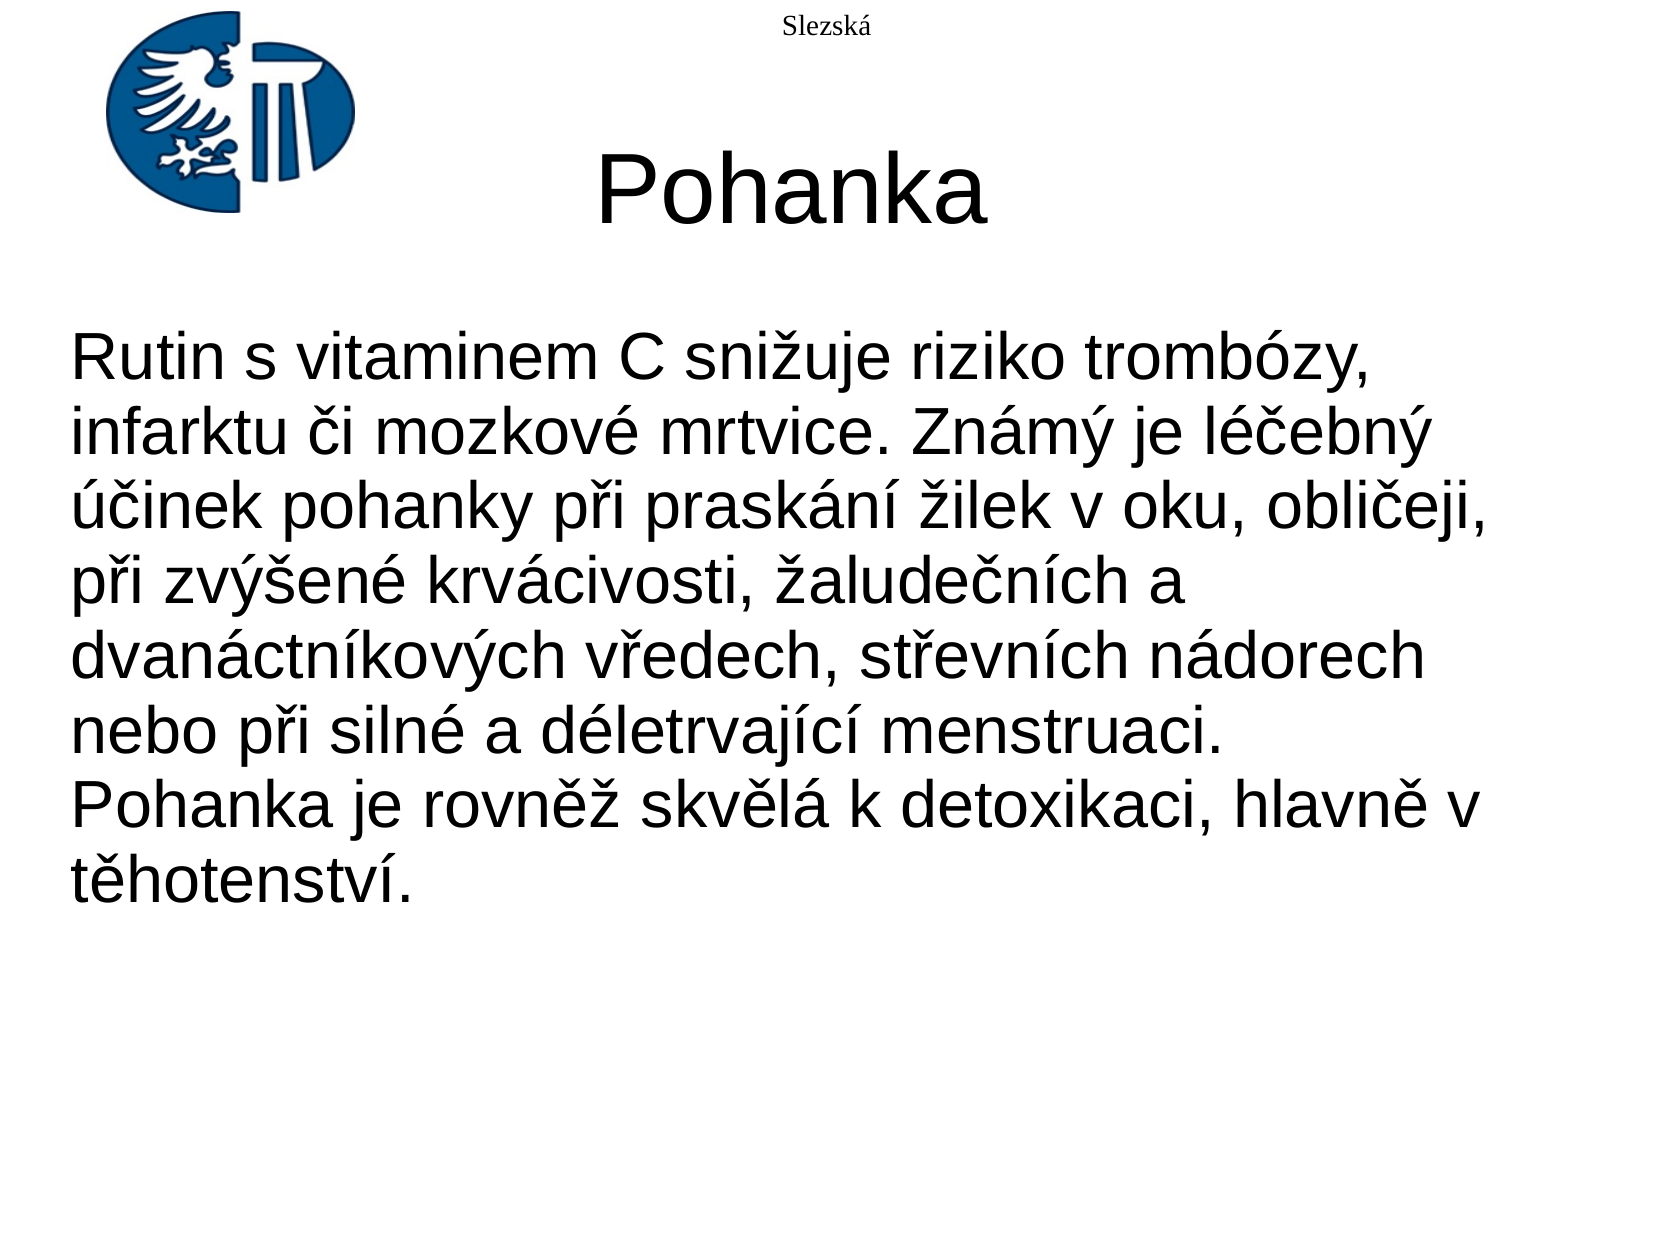

ahoj
# Pohanka
Rutin s vitaminem C snižuje riziko trombózy, infarktu či mozkové mrtvice. Známý je léčebný účinek pohanky při praskání žilek v oku, obličeji, při zvýšené krvácivosti, žaludečních a dvanáctníkových vředech, střevních nádorech nebo při silné a déletrvající menstruaci.
Pohanka je rovněž skvělá k detoxikaci, hlavně v těhotenství.